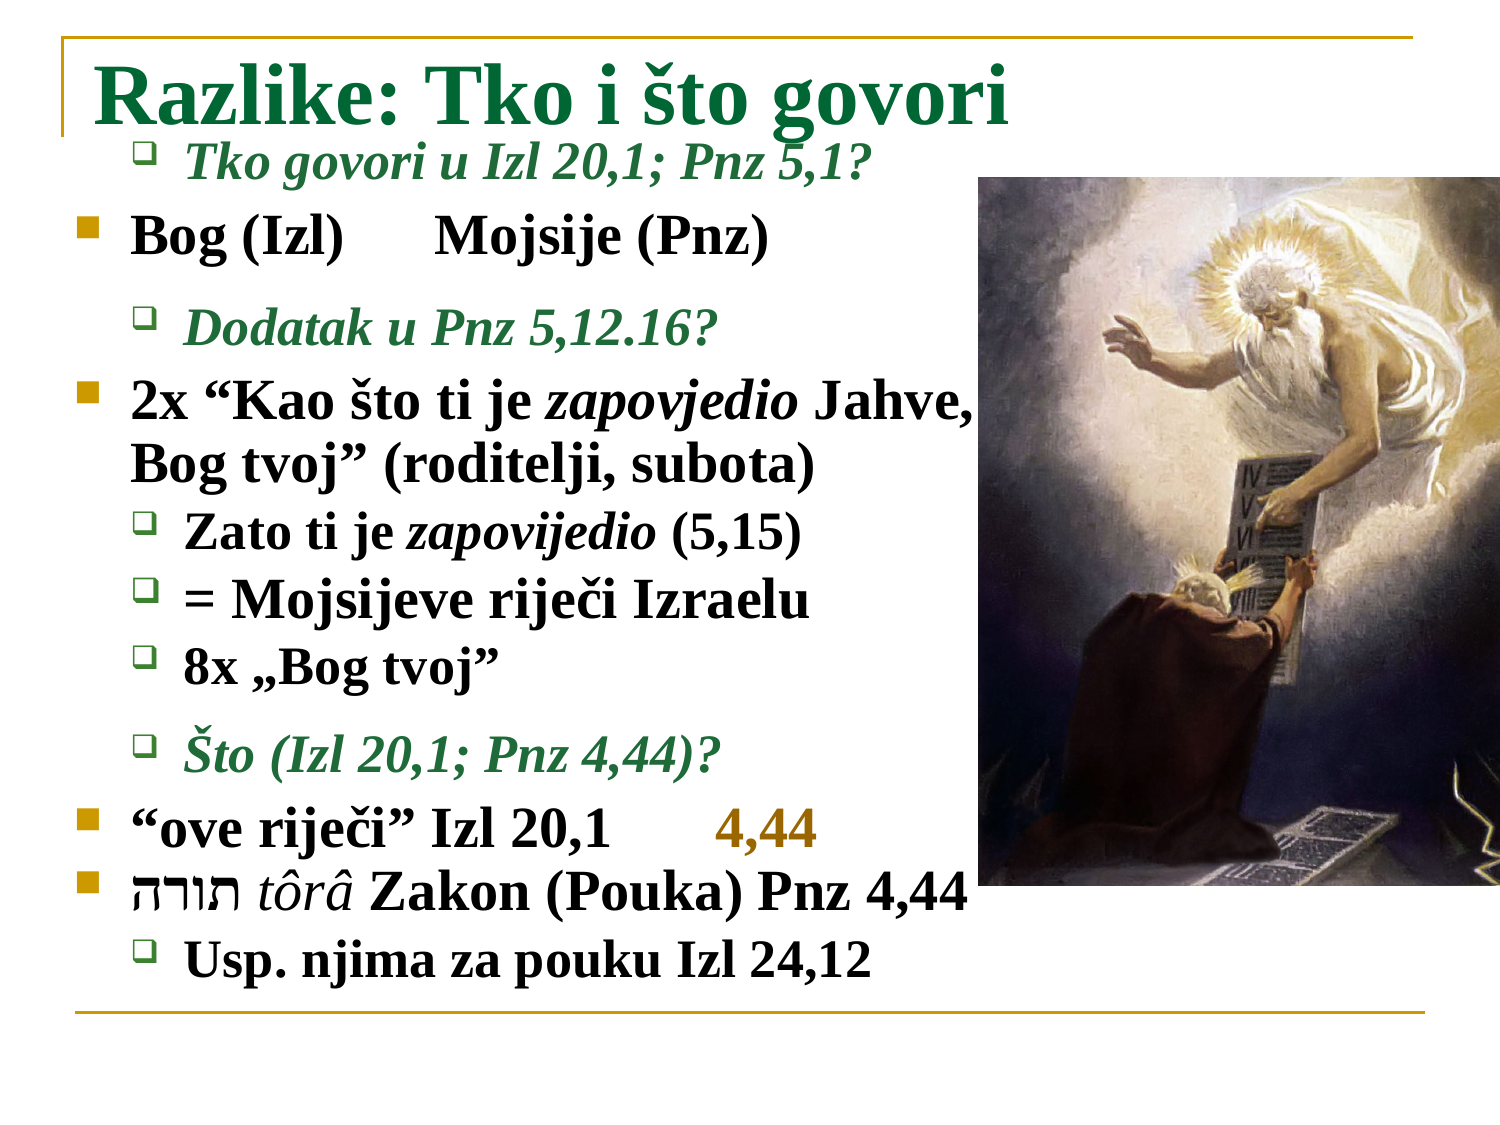

# Razlike: Tko i što govori
Tko govori u Izl 20,1; Pnz 5,1?
Bog (Izl) Mojsije (Pnz)
Dodatak u Pnz 5,12.16?
2x “Kao što ti je zapovjedio Jahve,
Bog tvoj” (roditelji, subota)
Zato ti je zapovijedio (5,15)
= Mojsijeve riječi Izraelu
8x „Bog tvoj”
Što (Izl 20,1; Pnz 4,44)?
“ove riječi” Izl 20,1  4,44
תורה tôrâ Zakon (Pouka) Pnz 4,44
Usp. njima za pouku Izl 24,12